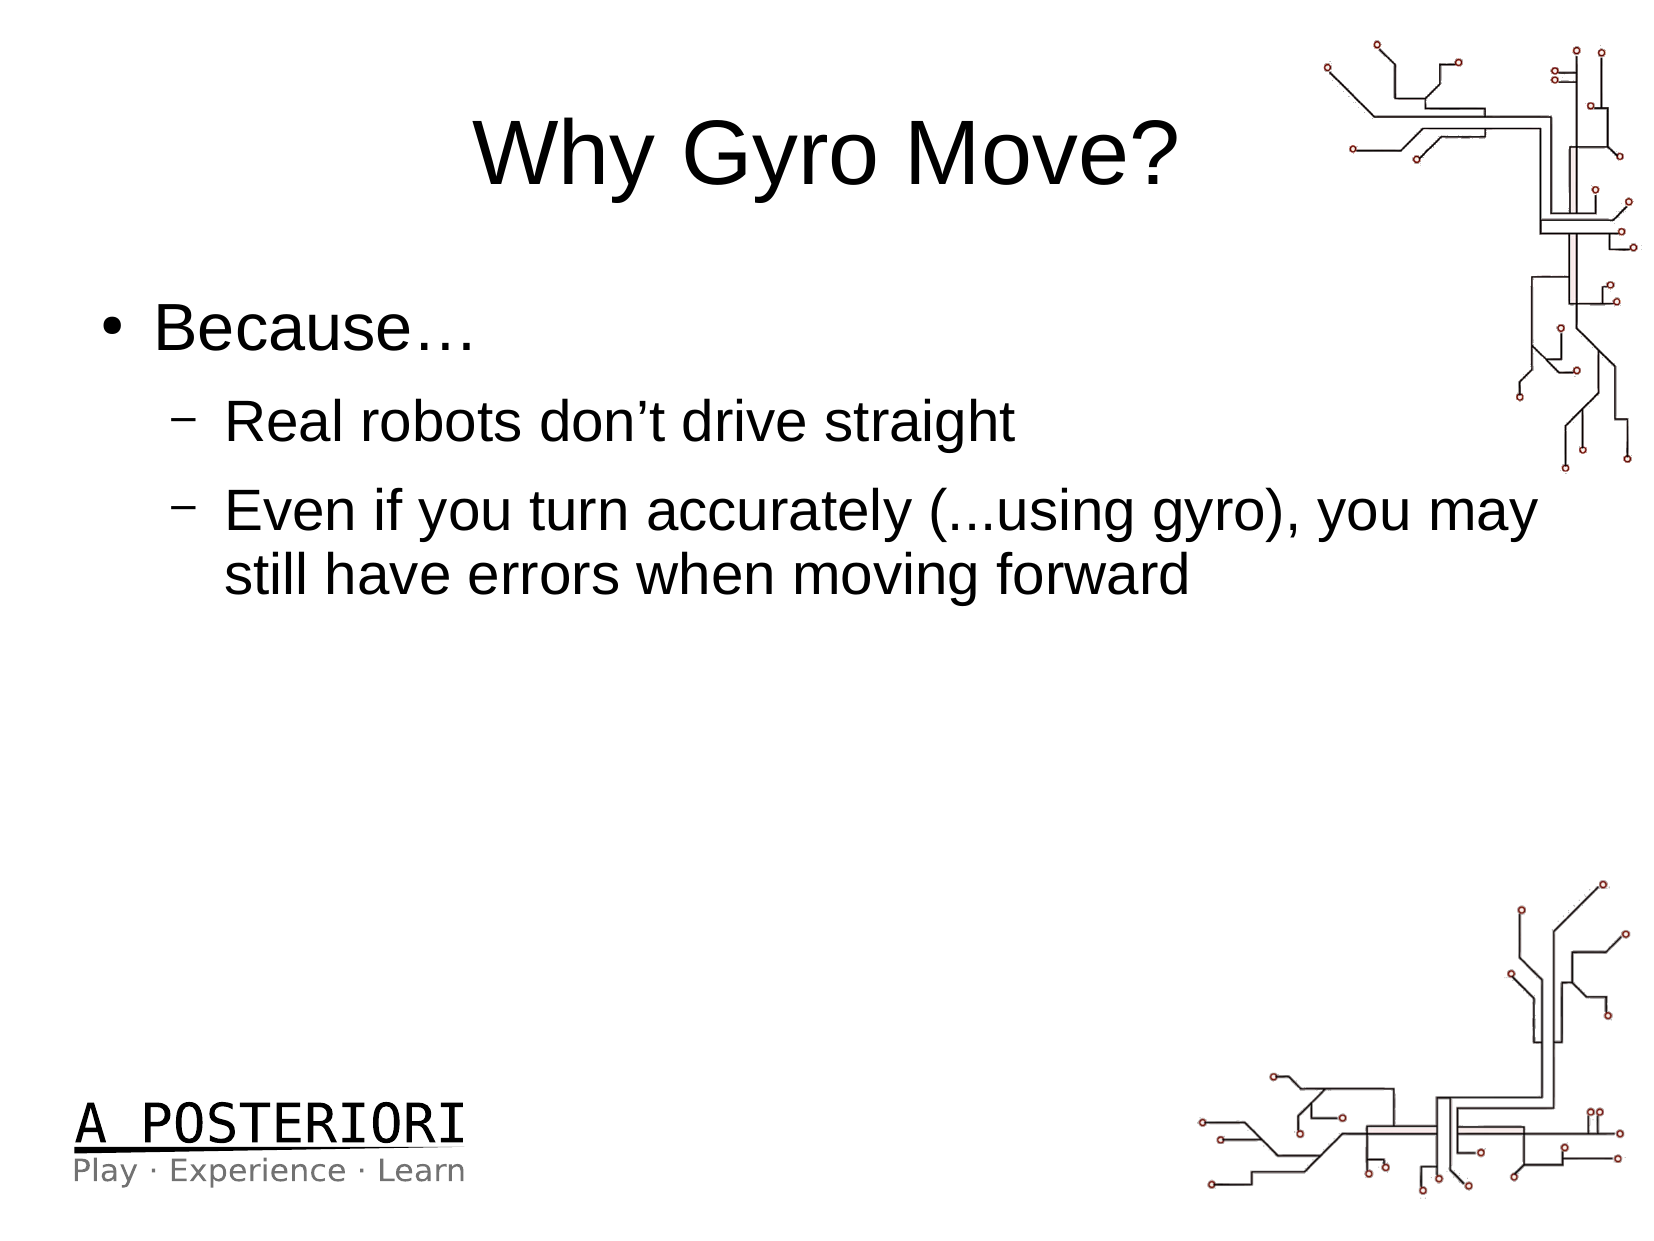

# Why Gyro Move?
Because…
Real robots don’t drive straight
Even if you turn accurately (...using gyro), you may still have errors when moving forward